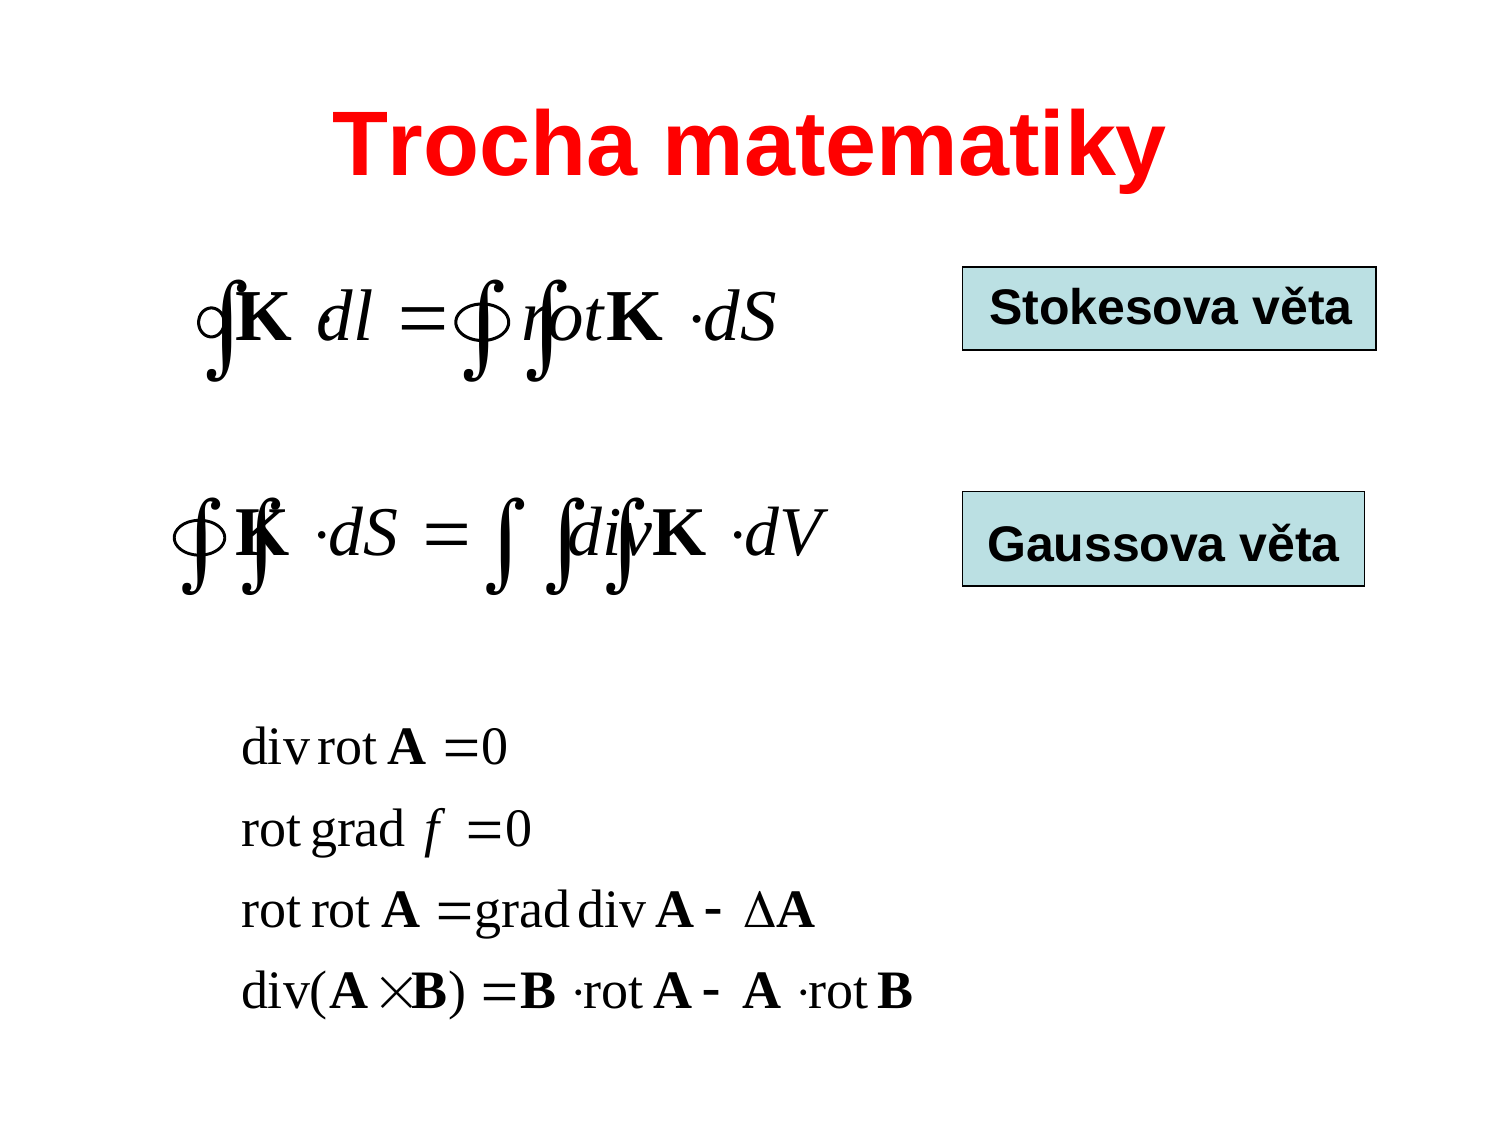

# Trocha matematiky
Stokesova věta
Gaussova věta